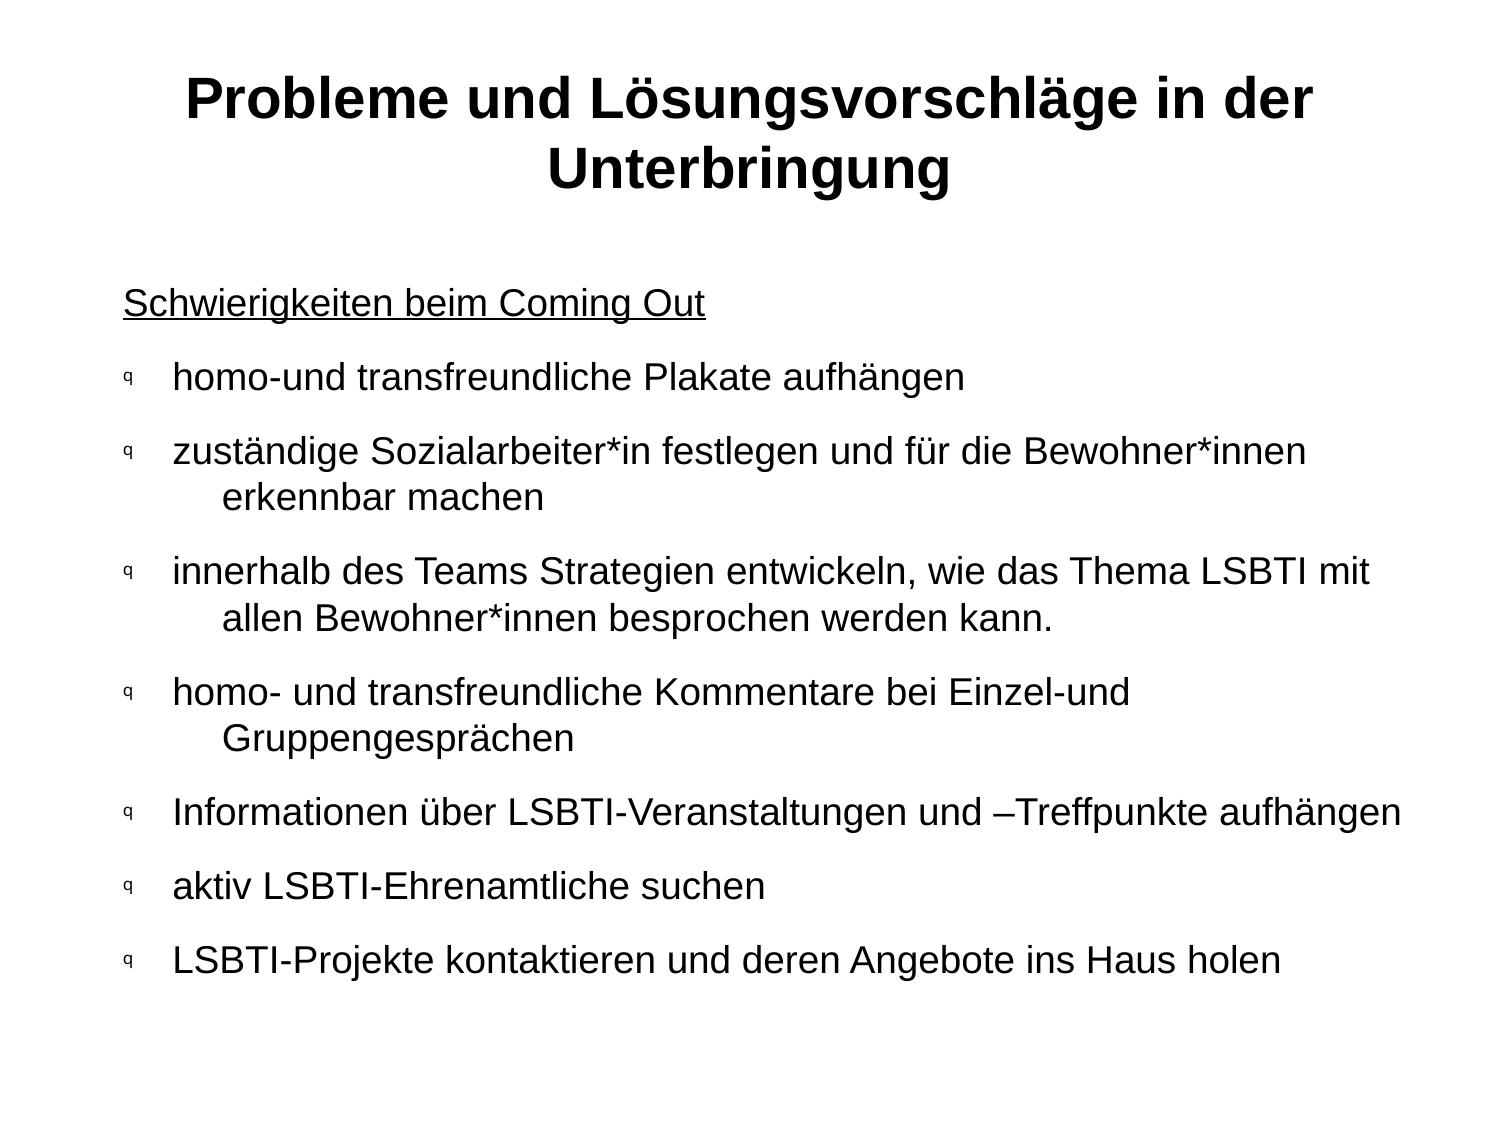

# Probleme und Lösungsvorschläge in der Unterbringung
Schwierigkeiten beim Coming Out
homo-und transfreundliche Plakate aufhängen
zuständige Sozialarbeiter*in festlegen und für die Bewohner*innen erkennbar machen
innerhalb des Teams Strategien entwickeln, wie das Thema LSBTI mit allen Bewohner*innen besprochen werden kann.
homo- und transfreundliche Kommentare bei Einzel-und Gruppengesprächen
Informationen über LSBTI-Veranstaltungen und –Treffpunkte aufhängen
aktiv LSBTI-Ehrenamtliche suchen
LSBTI-Projekte kontaktieren und deren Angebote ins Haus holen